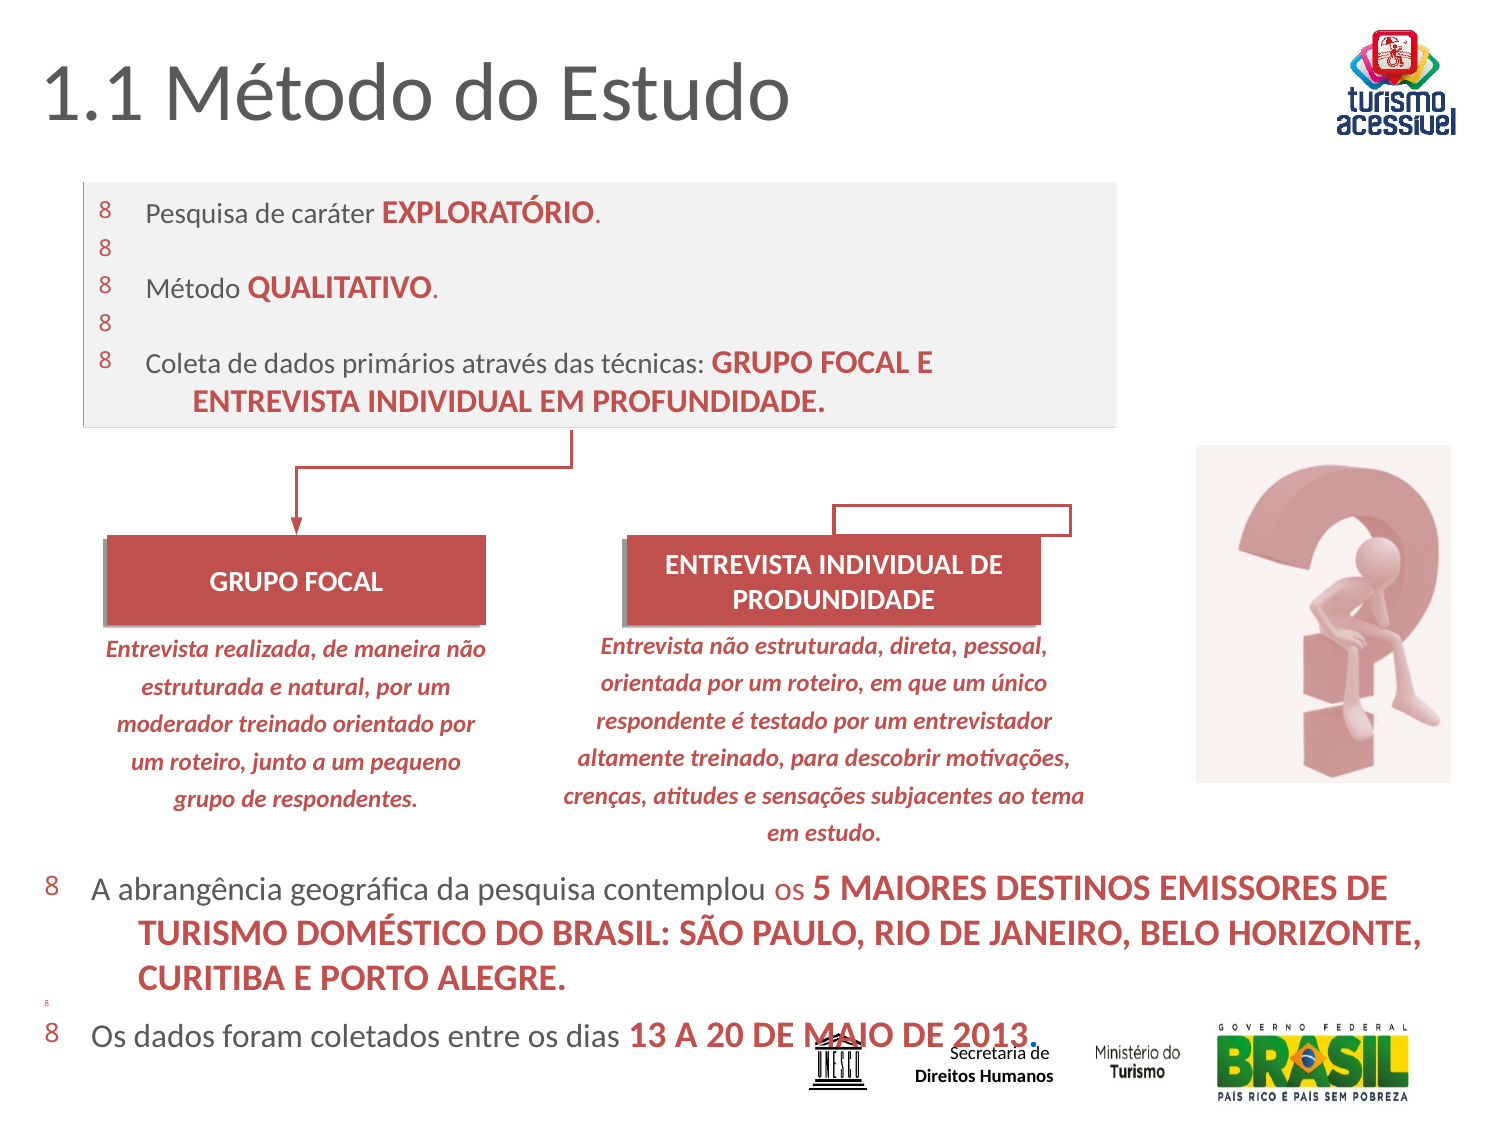

# 1.1 Método do Estudo
Pesquisa de caráter exploratório.
Método qualitativo.
Coleta de dados primários através das técnicas: grupo focal e entrevista individual em profundidade.
GRUPO FOCAL
ENTREVISTA Individual DE PRODUNDIDADE
Entrevista não estruturada, direta, pessoal, orientada por um roteiro, em que um único respondente é testado por um entrevistador altamente treinado, para descobrir motivações, crenças, atitudes e sensações subjacentes ao tema em estudo.
Entrevista realizada, de maneira não estruturada e natural, por um moderador treinado orientado por um roteiro, junto a um pequeno grupo de respondentes.
A abrangência geográfica da pesquisa contemplou os 5 maiores destinos emissores de turismo doméstico do Brasil: São Paulo, Rio de Janeiro, Belo Horizonte, Curitiba e Porto Alegre.
Os dados foram coletados entre os dias 13 a 20 de maio de 2013.